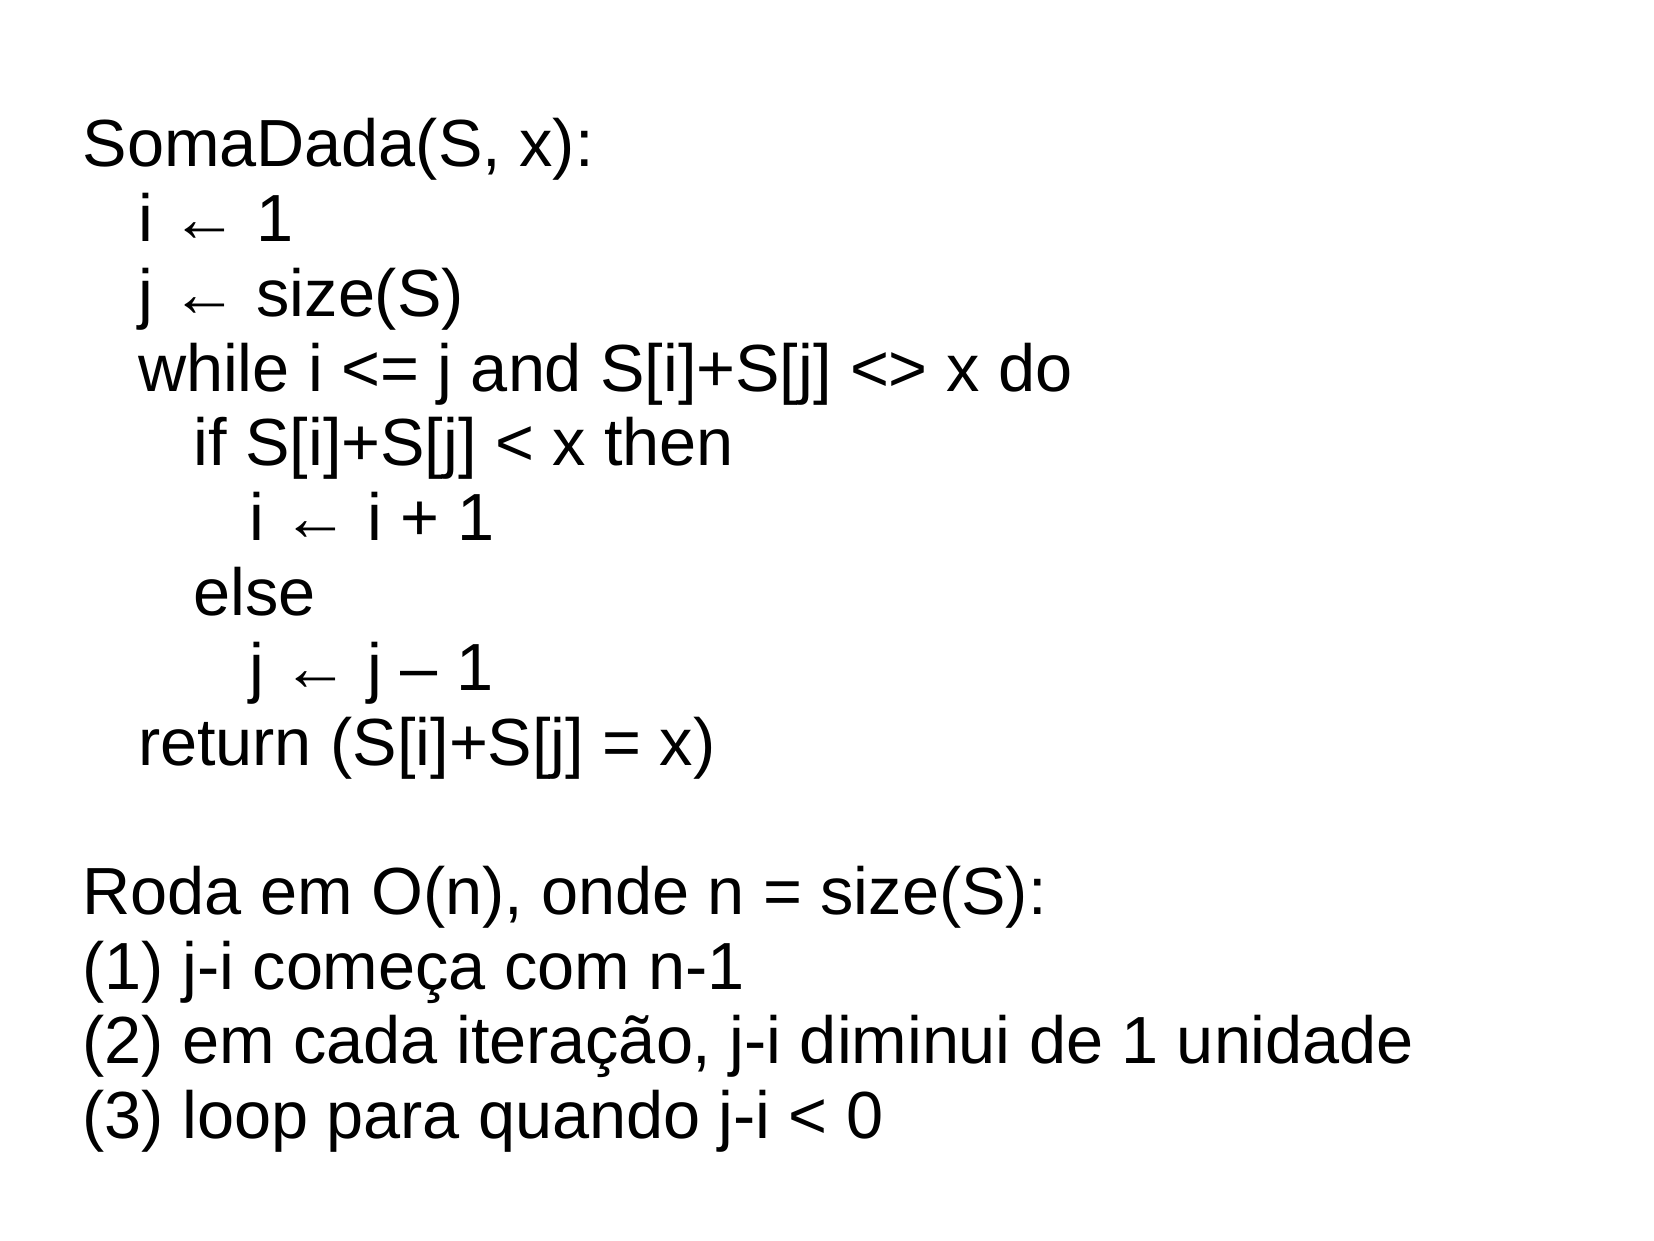

# SomaDada(S, x):
 i ← 1
 j ← size(S)
 while i <= j and S[i]+S[j] <> x do
 if S[i]+S[j] < x then
 i ← i + 1
 else
 j ← j – 1
 return (S[i]+S[j] = x)
Roda em O(n), onde n = size(S):
(1) j-i começa com n-1
(2) em cada iteração, j-i diminui de 1 unidade
(3) loop para quando j-i < 0